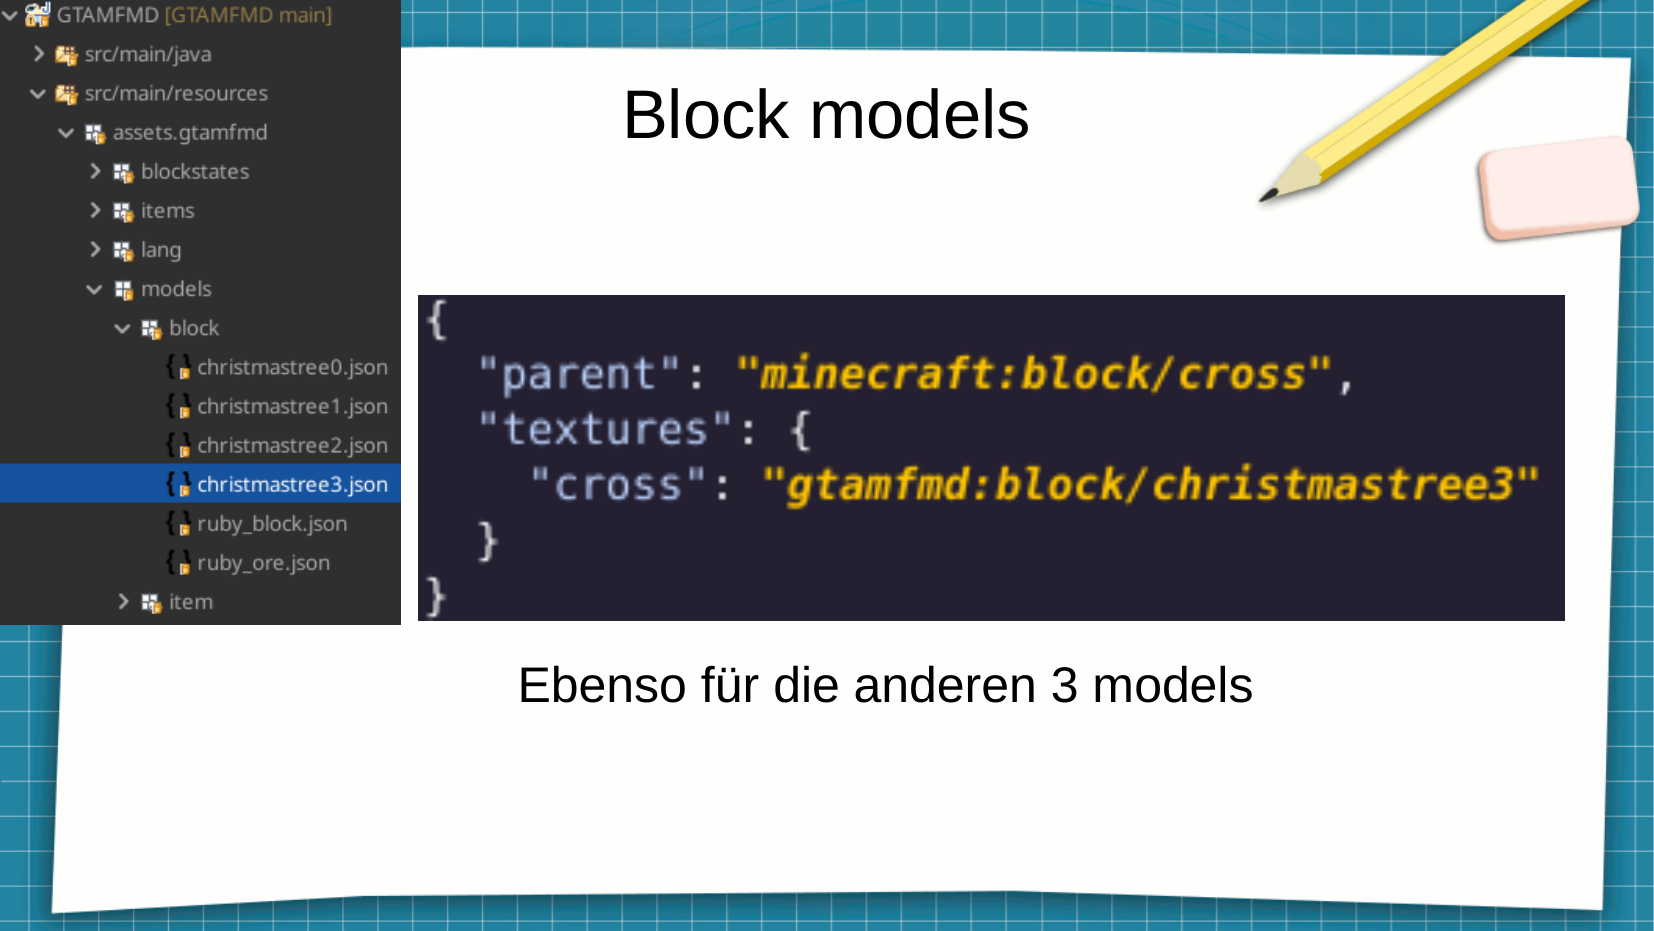

# Block models
Ebenso für die anderen 3 models